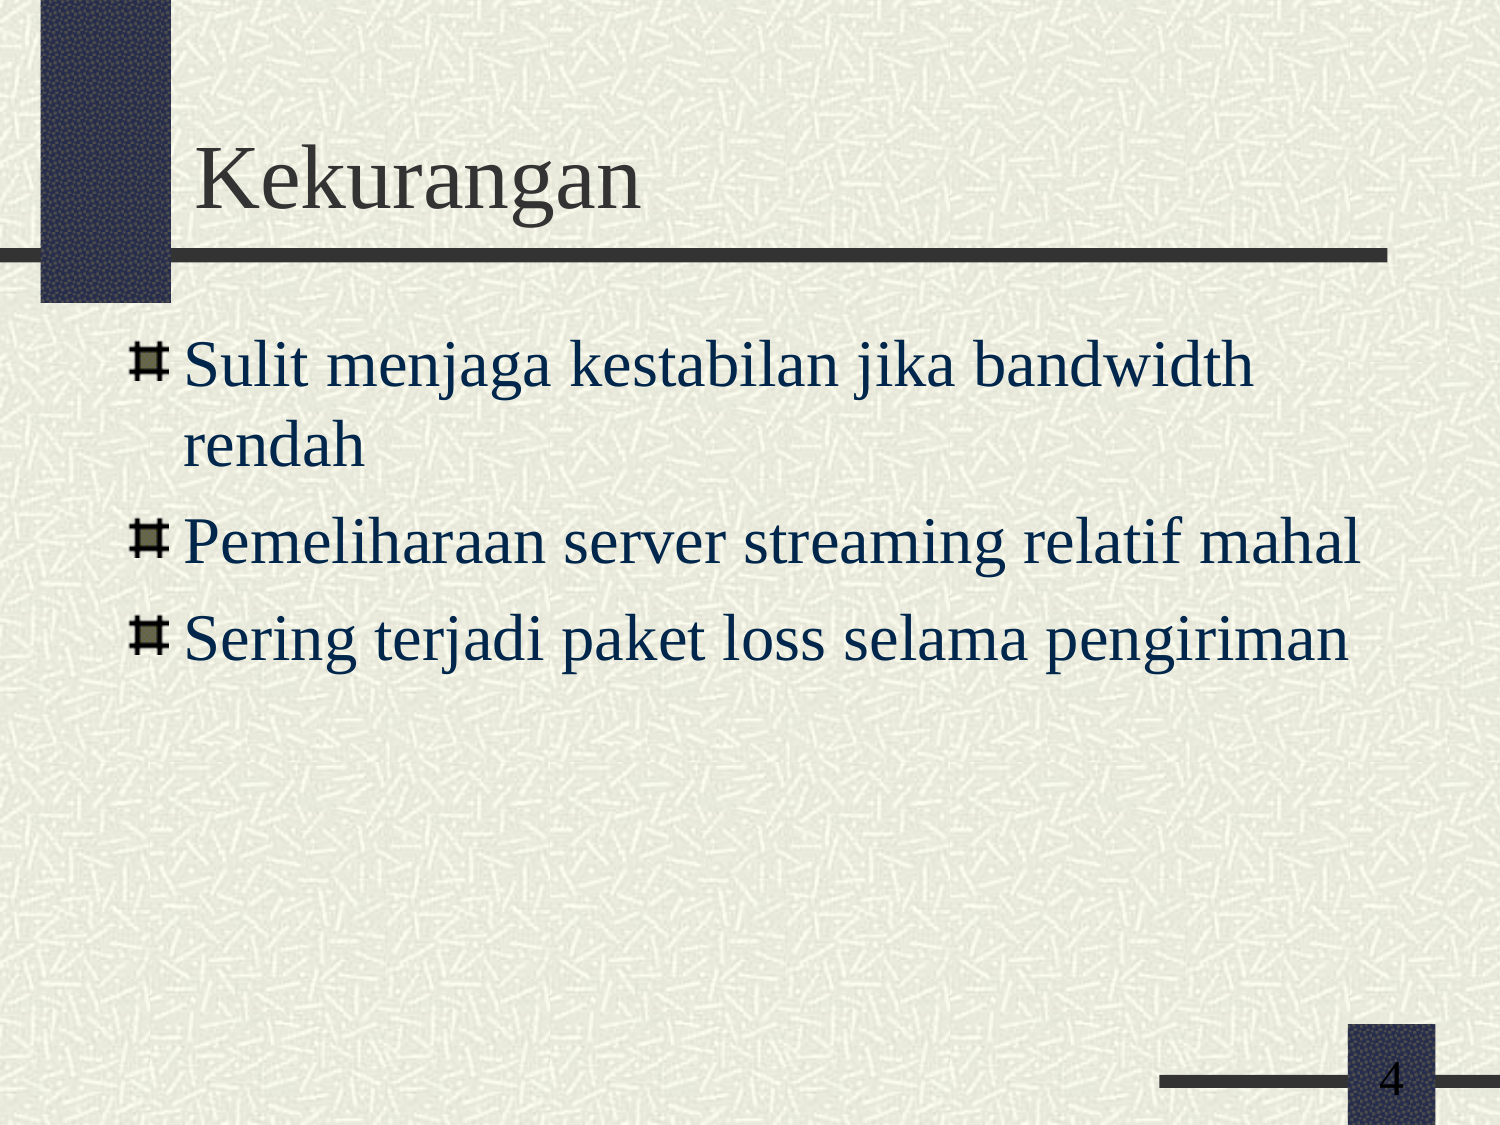

# Kekurangan
Sulit menjaga kestabilan jika bandwidth rendah
Pemeliharaan server streaming relatif mahal
Sering terjadi paket loss selama pengiriman
4